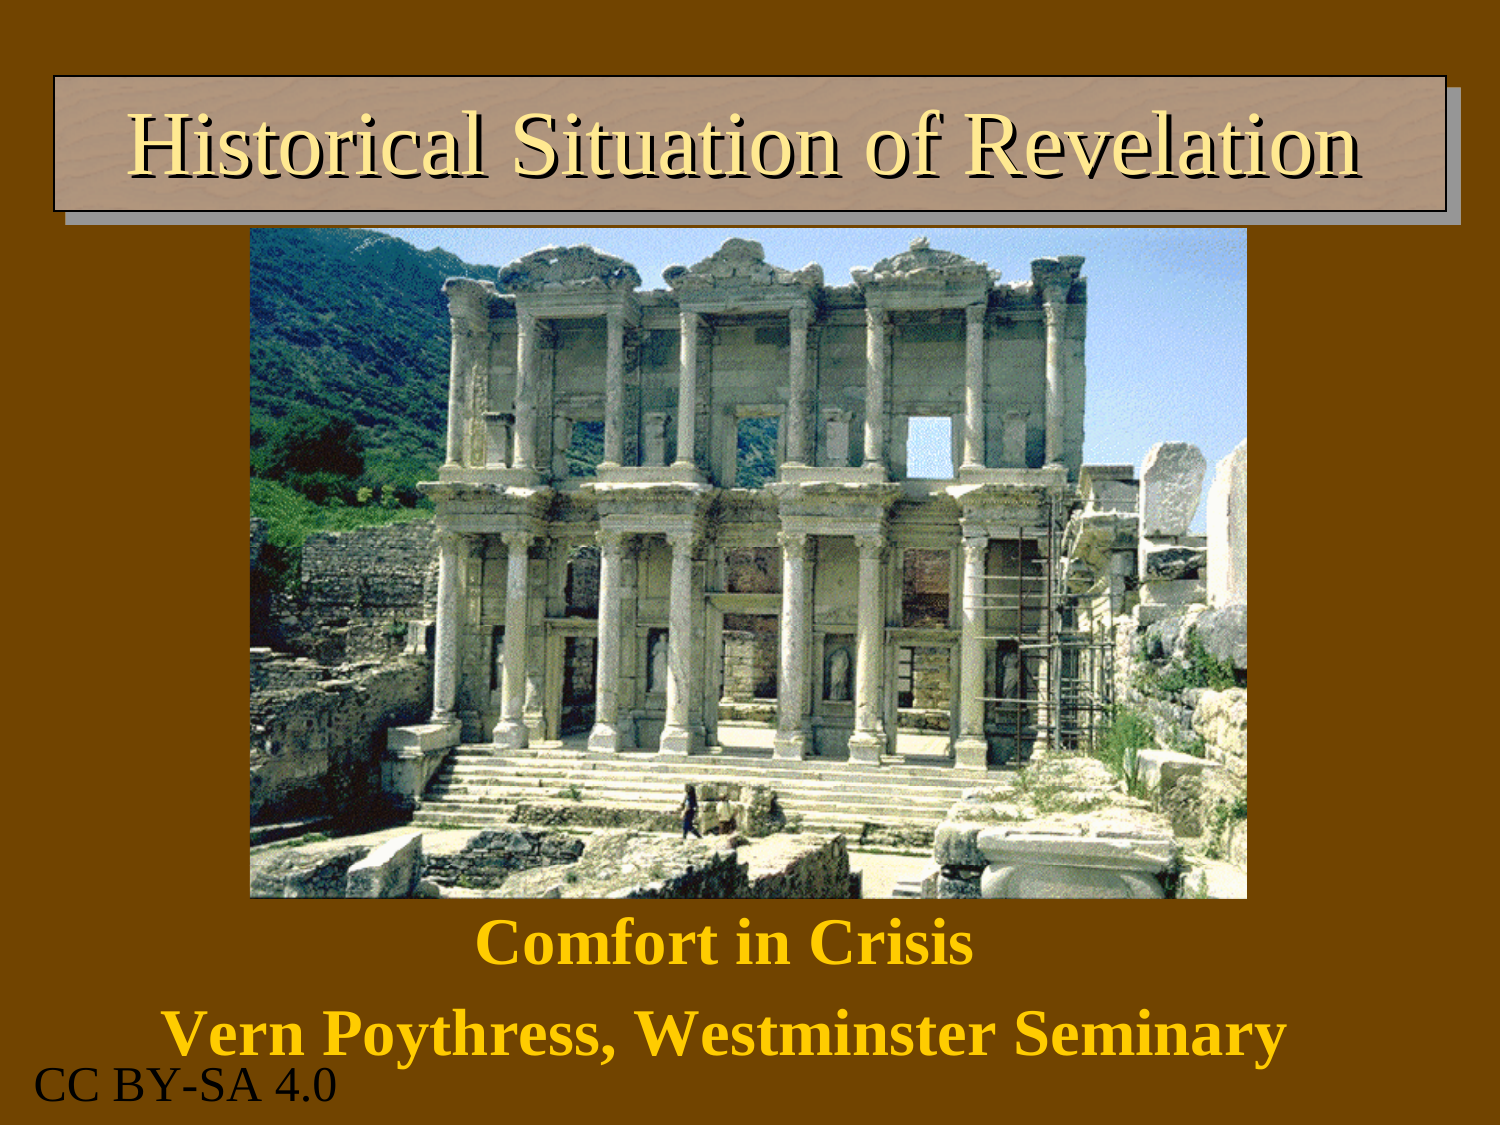

# Historical Situation of Revelation
Comfort in Crisis
Vern Poythress, Westminster Seminary
CC BY-SA 4.0